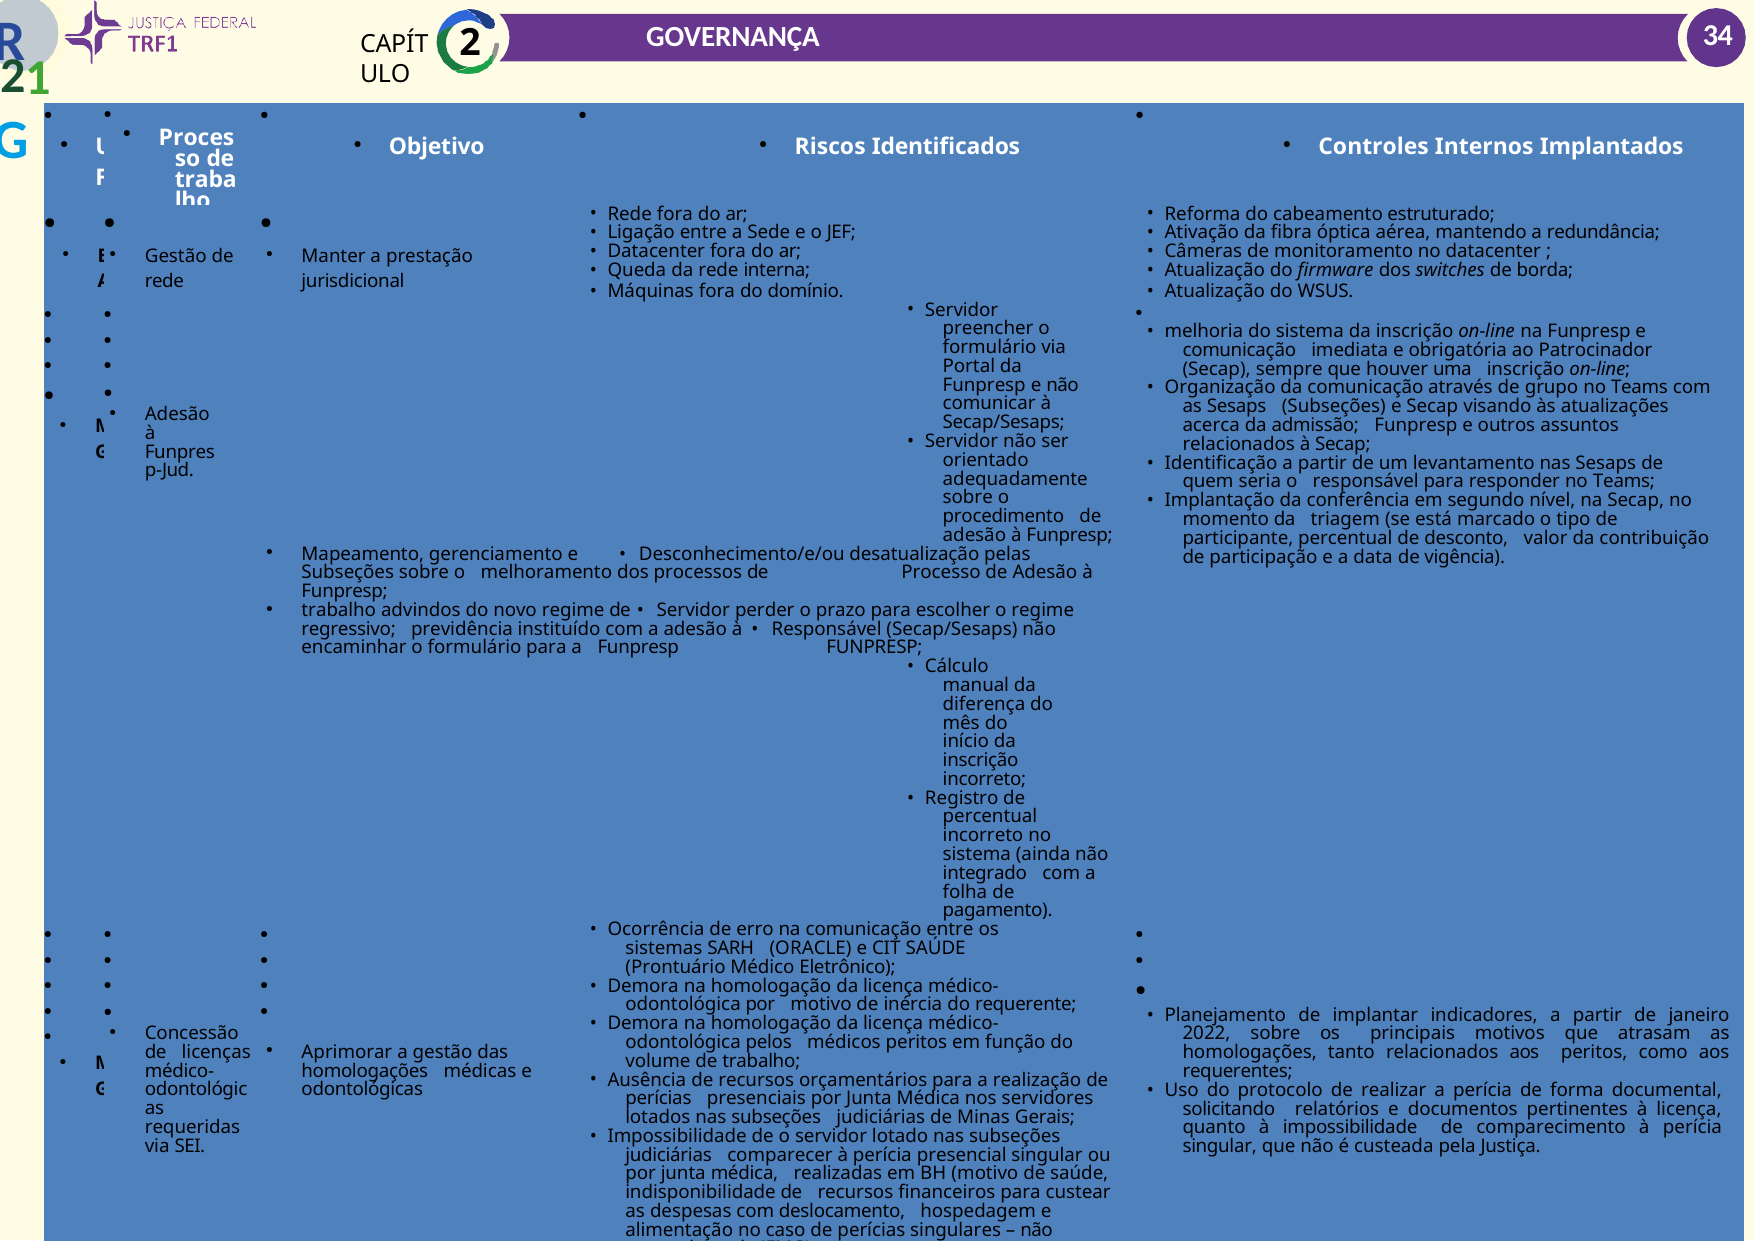

RG
34
21
GOVERNANÇA
2
CAPÍTULO
| UF | Processo de trabalho | Objetivo | Riscos Identificados | Controles Internos Implantados |
| --- | --- | --- | --- | --- |
| BA | Gestão de rede | Manter a prestação jurisdicional | Rede fora do ar; Ligação entre a Sede e o JEF; Datacenter fora do ar; Queda da rede interna; Máquinas fora do domínio. | Reforma do cabeamento estruturado; Ativação da fibra óptica aérea, mantendo a redundância; Câmeras de monitoramento no datacenter ; Atualização do firmware dos switches de borda; Atualização do WSUS. |
| MG | Adesão à Funpresp-Jud. | Servidor preencher o formulário via Portal da Funpresp e não comunicar à Secap/Sesaps; Servidor não ser orientado adequadamente sobre o procedimento de adesão à Funpresp; Mapeamento, gerenciamento e • Desconhecimento/e/ou desatualização pelas Subseções sobre o melhoramento dos processos de Processo de Adesão à Funpresp; trabalho advindos do novo regime de • Servidor perder o prazo para escolher o regime regressivo; previdência instituído com a adesão à • Responsável (Secap/Sesaps) não encaminhar o formulário para a Funpresp FUNPRESP; Cálculo manual da diferença do mês do início da inscrição incorreto; Registro de percentual incorreto no sistema (ainda não integrado com a folha de pagamento). | | melhoria do sistema da inscrição on-line na Funpresp e comunicação imediata e obrigatória ao Patrocinador (Secap), sempre que houver uma inscrição on-line; Organização da comunicação através de grupo no Teams com as Sesaps (Subseções) e Secap visando às atualizações acerca da admissão; Funpresp e outros assuntos relacionados à Secap; Identificação a partir de um levantamento nas Sesaps de quem seria o responsável para responder no Teams; Implantação da conferência em segundo nível, na Secap, no momento da triagem (se está marcado o tipo de participante, percentual de desconto, valor da contribuição de participação e a data de vigência). |
| MG | Concessão de licenças médico- odontológicas requeridas via SEI. | Aprimorar a gestão das homologações médicas e odontológicas | Ocorrência de erro na comunicação entre os sistemas SARH (ORACLE) e CIT SAÚDE (Prontuário Médico Eletrônico); Demora na homologação da licença médico-odontológica por motivo de inércia do requerente; Demora na homologação da licença médico-odontológica pelos médicos peritos em função do volume de trabalho; Ausência de recursos orçamentários para a realização de perícias presenciais por Junta Médica nos servidores lotados nas subseções judiciárias de Minas Gerais; Impossibilidade de o servidor lotado nas subseções judiciárias comparecer à perícia presencial singular ou por junta médica, realizadas em BH (motivo de saúde, indisponibilidade de recursos financeiros para custear as despesas com deslocamento, hospedagem e alimentação no caso de perícias singulares – não custeadas pela JFMG). | Planejamento de implantar indicadores, a partir de janeiro 2022, sobre os principais motivos que atrasam as homologações, tanto relacionados aos peritos, como aos requerentes; Uso do protocolo de realizar a perícia de forma documental, solicitando relatórios e documentos pertinentes à licença, quanto à impossibilidade de comparecimento à perícia singular, que não é custeada pela Justiça. |
| MT | Capacitação- contratação- instrutoria-pré evento e pós evento. | Promover a capacitação dos servidores • Não execução de 100% do Plano; de forma alinhada com os objetivos • Cancelamento pela empresa promotora. institucionais | | Solicitação de troca de crédito; Busca de eventos gratuitos; Consulta prévia das certidões negativas; Monitoramento com a empresa sem empenhar a despesa. |
| MT | Gestão da Contratação Compra Direta Licitação – Fase Interna | Otimizar custos operacionais | O gestor do contrato não solicitar a prorrogação da vigência dentro do prazo fixado pela adm (60 dias antes do término); O gestor não solicitar abertura de processo de penalidade por inexecução parcial do contrato; O termo de referência não apresentar descrição adequada do objeto a ser adquirido/contratado; Estimativa de preços inadequada para a realização da licitação. O termo de referência não apresentar descrição adequada do objeto a ser adquirido/contratado; Pesquisa de preços inadequada. | Implantação de sistema de controle e gerenciamento de contratos; Instrução dos gestores quanto às atribuições previstas no manual de Gestão de Contratos; Instrução dos gestores quanto à obrigatoriedade de abertura de processo de penalidade por descumprimento contratual; Capacitação dos servidores envolvidos na elaboração de termos de referência; Adequação das check lists existentes; Capacitação dos servidores envolvidos na elaboração de ETP e termos de referência; Adoção de check list para a fase de pesquisa de preços para licitação; Adoção de check list para a fase de pesquisa de preços para compra direta. |